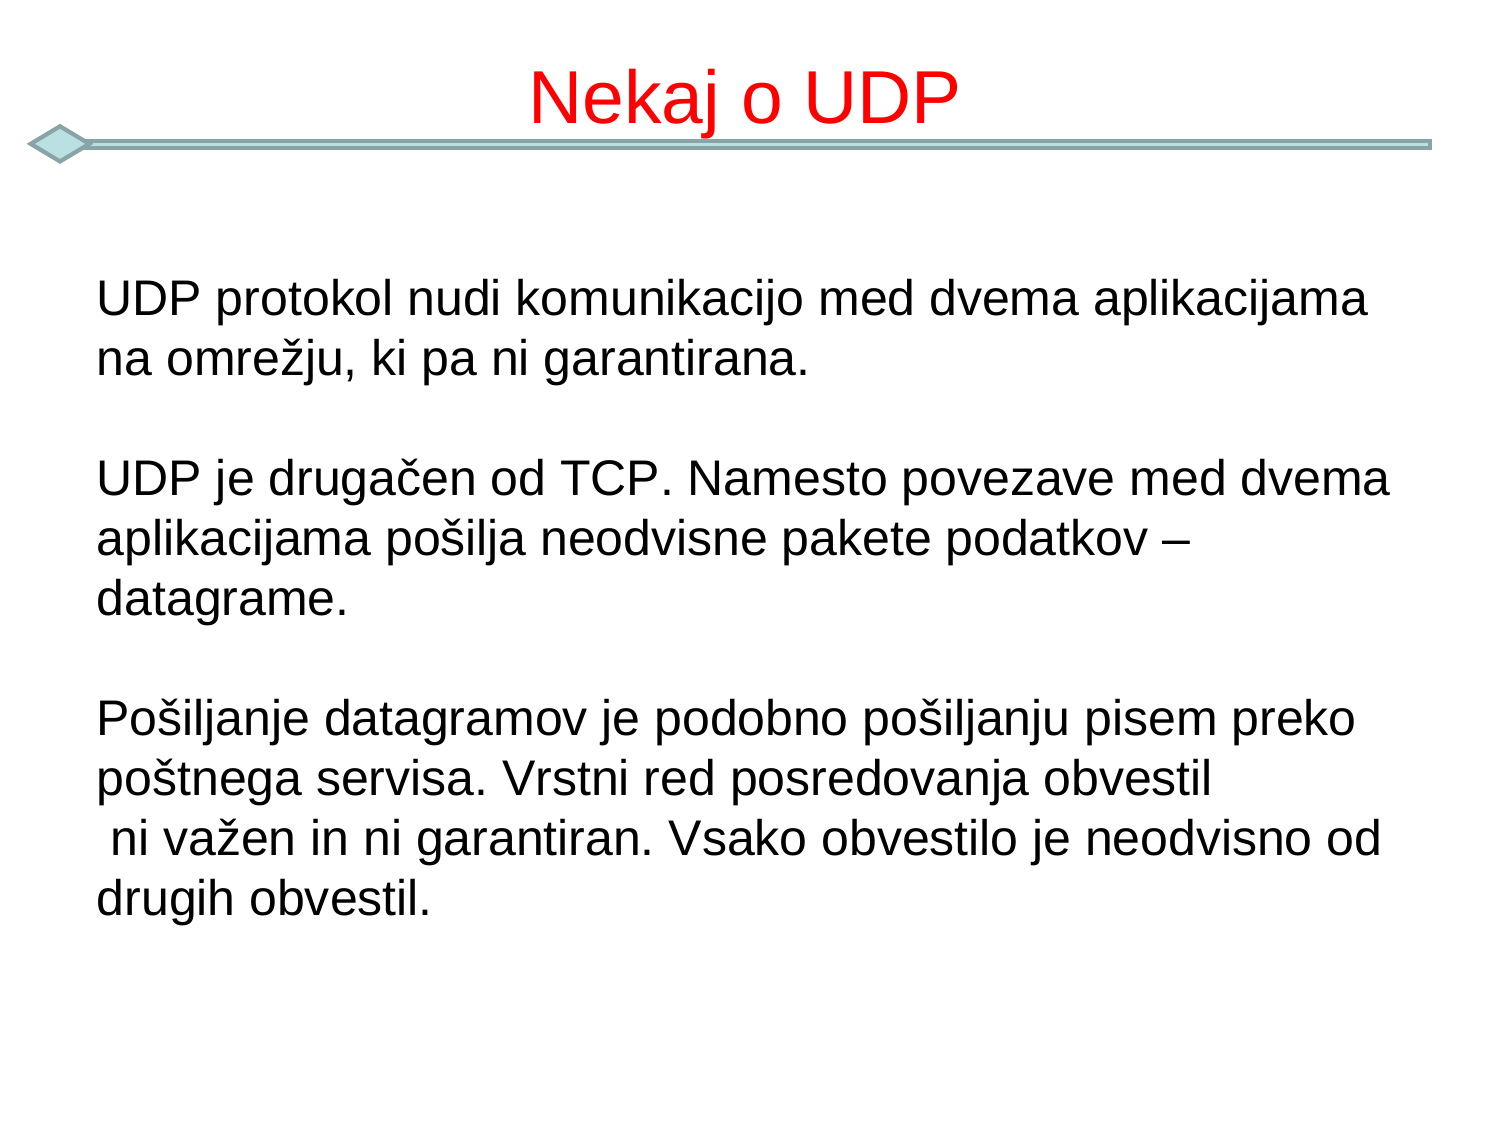

# Nekaj o UDP
UDP protokol nudi komunikacijo med dvema aplikacijama na omrežju, ki pa ni garantirana.
UDP je drugačen od TCP. Namesto povezave med dvema aplikacijama pošilja neodvisne pakete podatkov – datagrame.
Pošiljanje datagramov je podobno pošiljanju pisem preko poštnega servisa. Vrstni red posredovanja obvestil
 ni važen in ni garantiran. Vsako obvestilo je neodvisno od drugih obvestil.